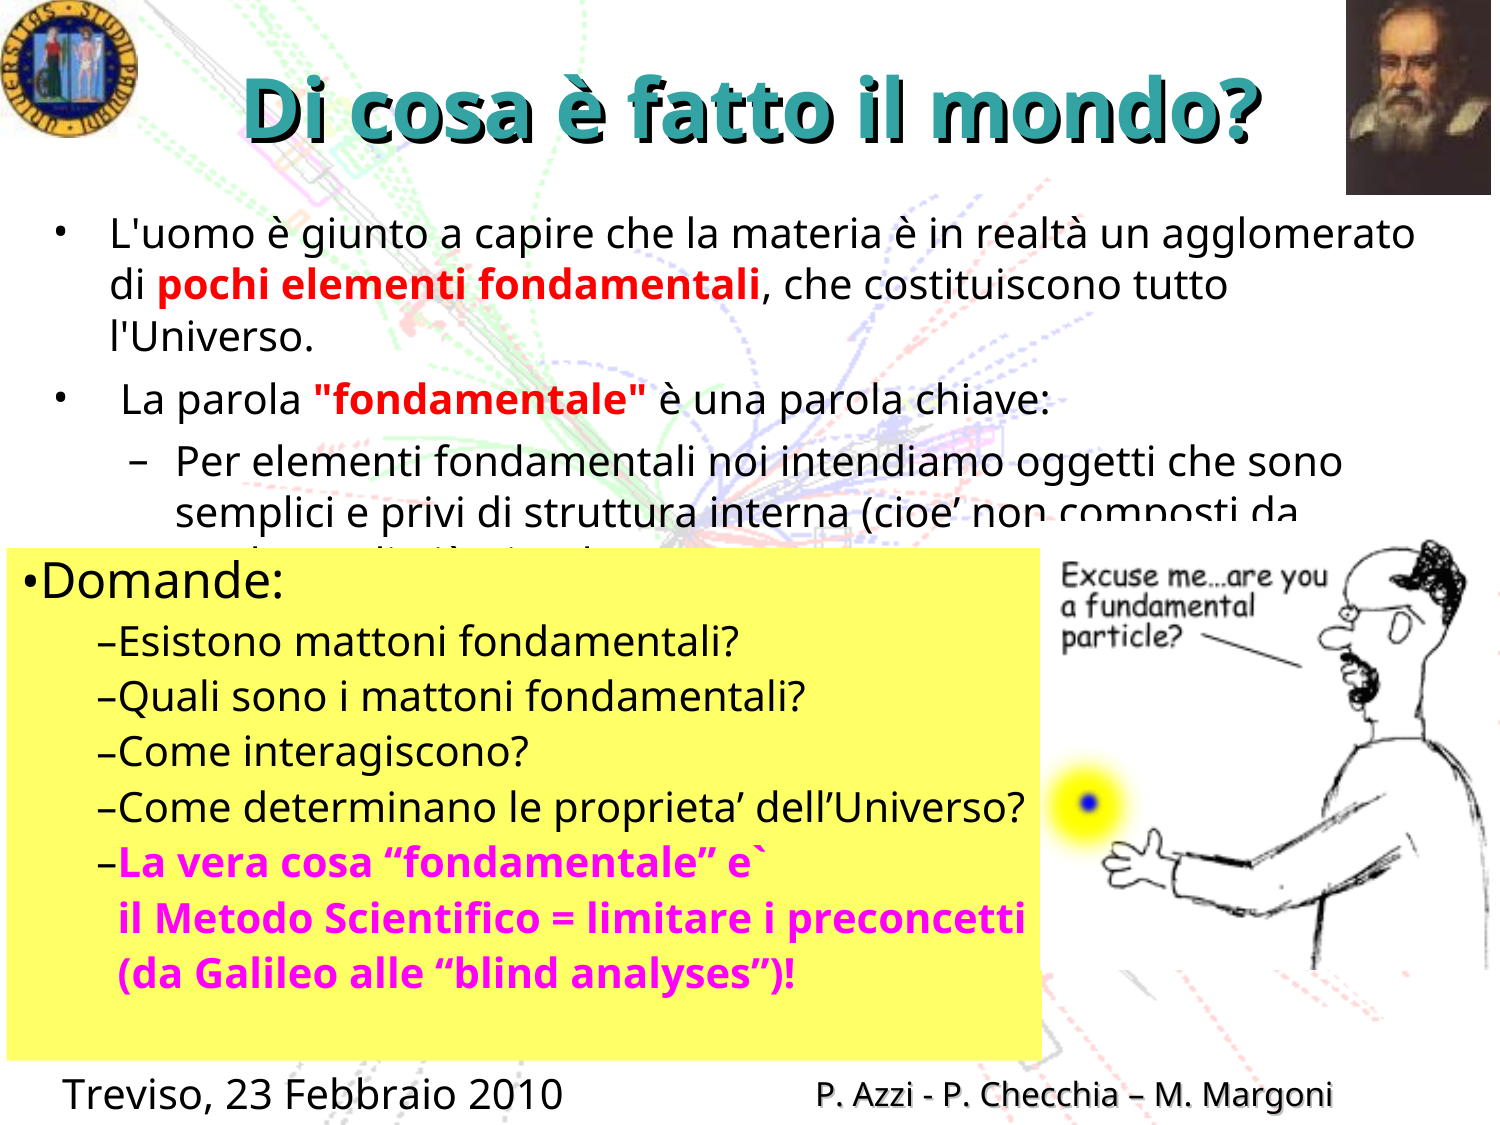

# Di cosa è fatto il mondo?
L'uomo è giunto a capire che la materia è in realtà un agglomerato di pochi elementi fondamentali, che costituiscono tutto l'Universo.
 La parola "fondamentale" è una parola chiave:
Per elementi fondamentali noi intendiamo oggetti che sono semplici e privi di struttura interna (cioe’ non composti da qualcosa di più piccolo)
Domande:
Esistono mattoni fondamentali?
Quali sono i mattoni fondamentali?
Come interagiscono?
Come determinano le proprieta’ dell’Universo?
La vera cosa “fondamentale” e`
il Metodo Scientifico = limitare i preconcetti
(da Galileo alle “blind analyses”)!